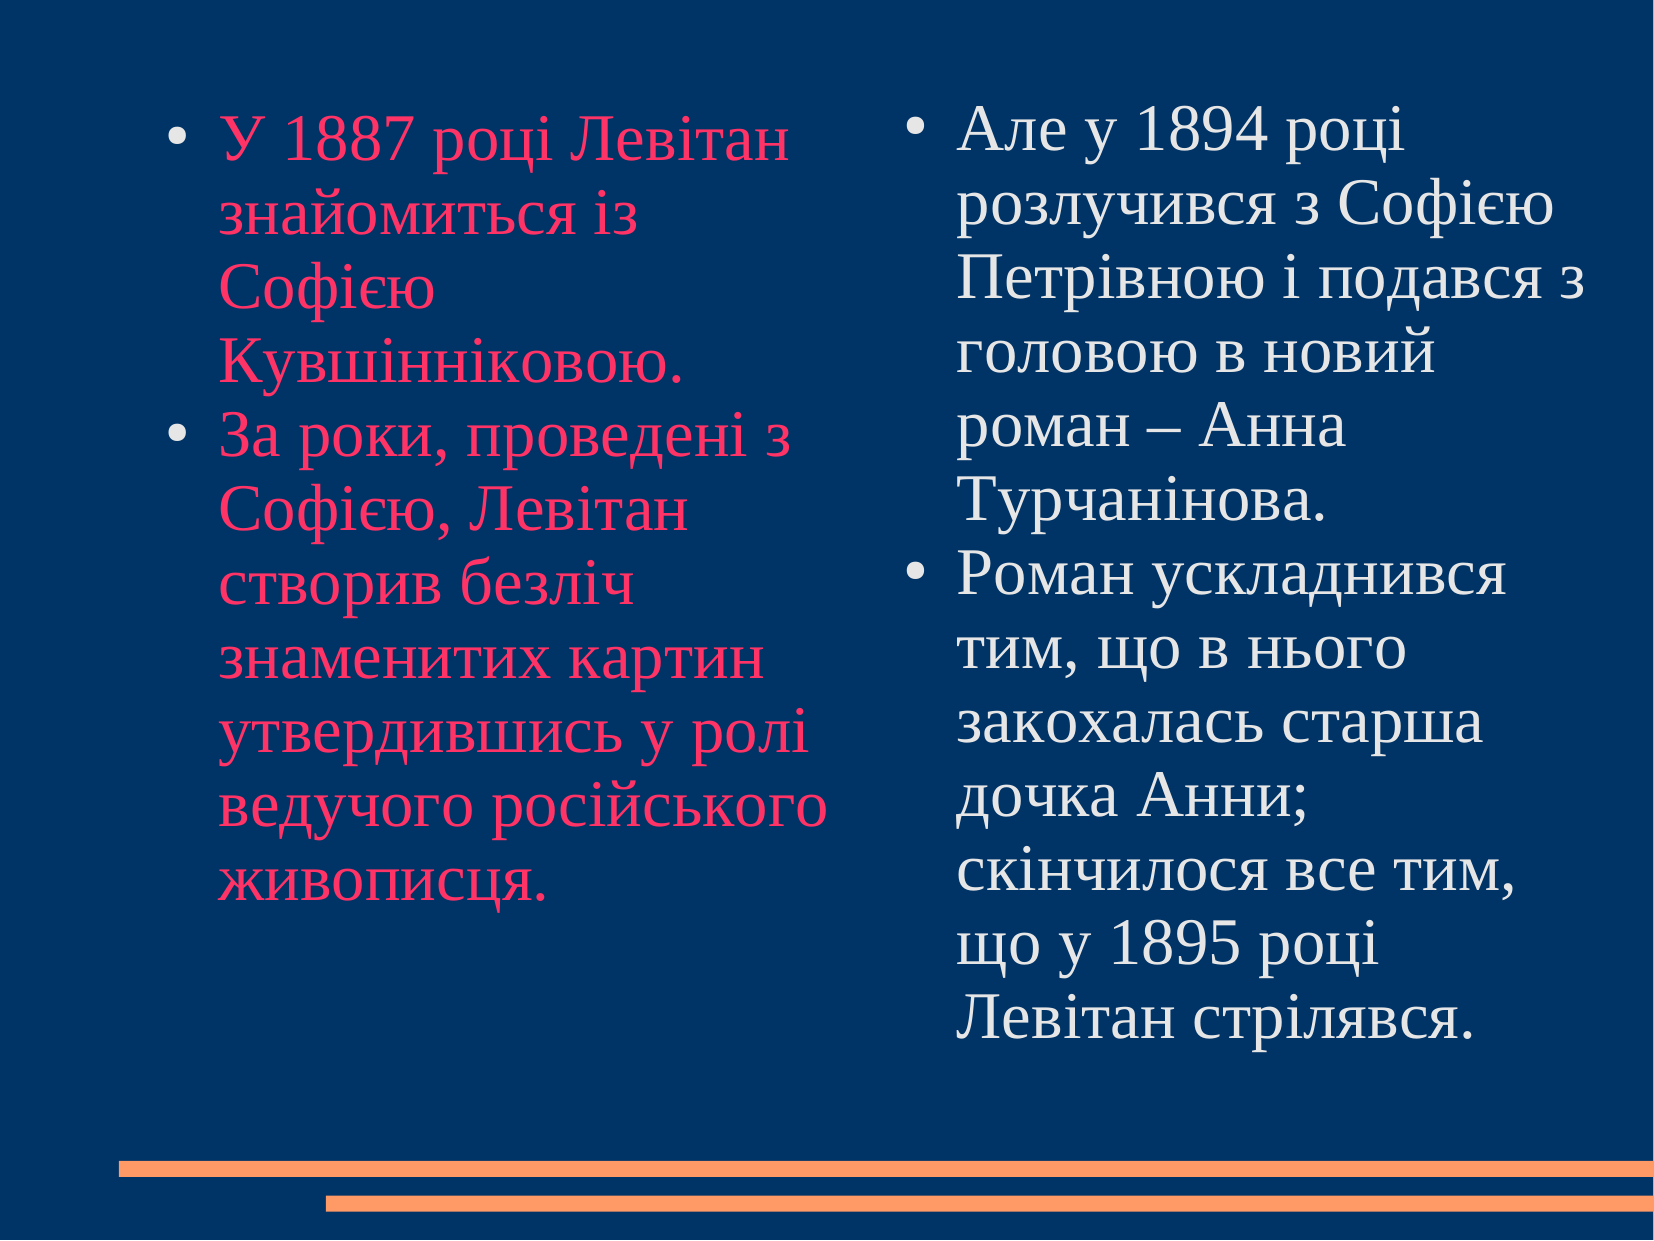

Але у 1894 році розлучився з Софією Петрівною і подався з головою в новий роман – Анна
Турчанінова.
Роман ускладнився тим, що в нього закохалась старша дочка Анни; скінчилося все тим, що у 1895 році Левітан стрілявся.
# У 1887 році Левітан знайомиться із Софією Кувшінніковою.
За роки, проведені з Софією, Левітан створив безліч знаменитих картин утвердившись у ролі ведучого російського живописця.